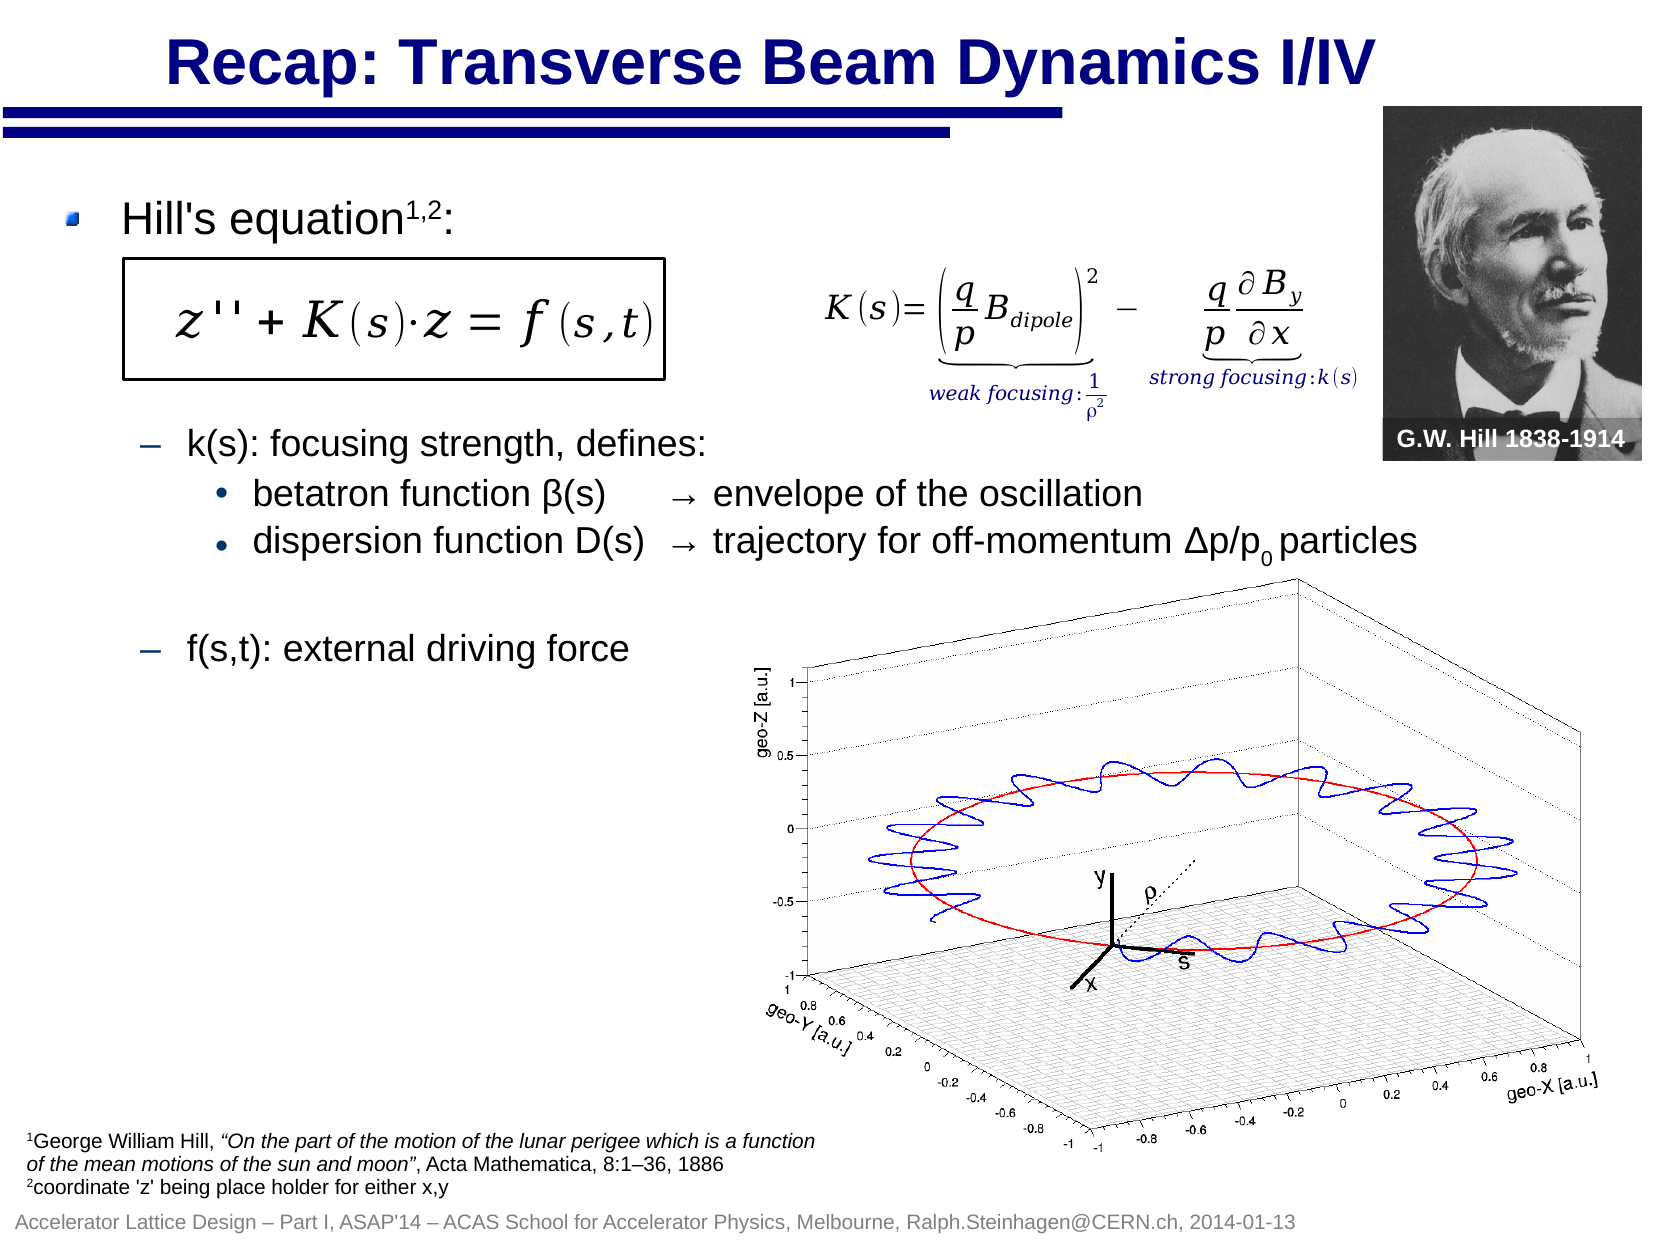

# Recap: Transverse Beam Dynamics I/IV
Hill's equation1,2:
k(s): focusing strength, defines:
betatron function β(s) 	→ envelope of the oscillation
dispersion function D(s) 	→ trajectory for off-momentum Δp/p0 particles
f(s,t): external driving force
G.W. Hill 1838-1914
1George William Hill, “On the part of the motion of the lunar perigee which is a function
of the mean motions of the sun and moon”, Acta Mathematica, 8:1–36, 1886
2coordinate 'z' being place holder for either x,y